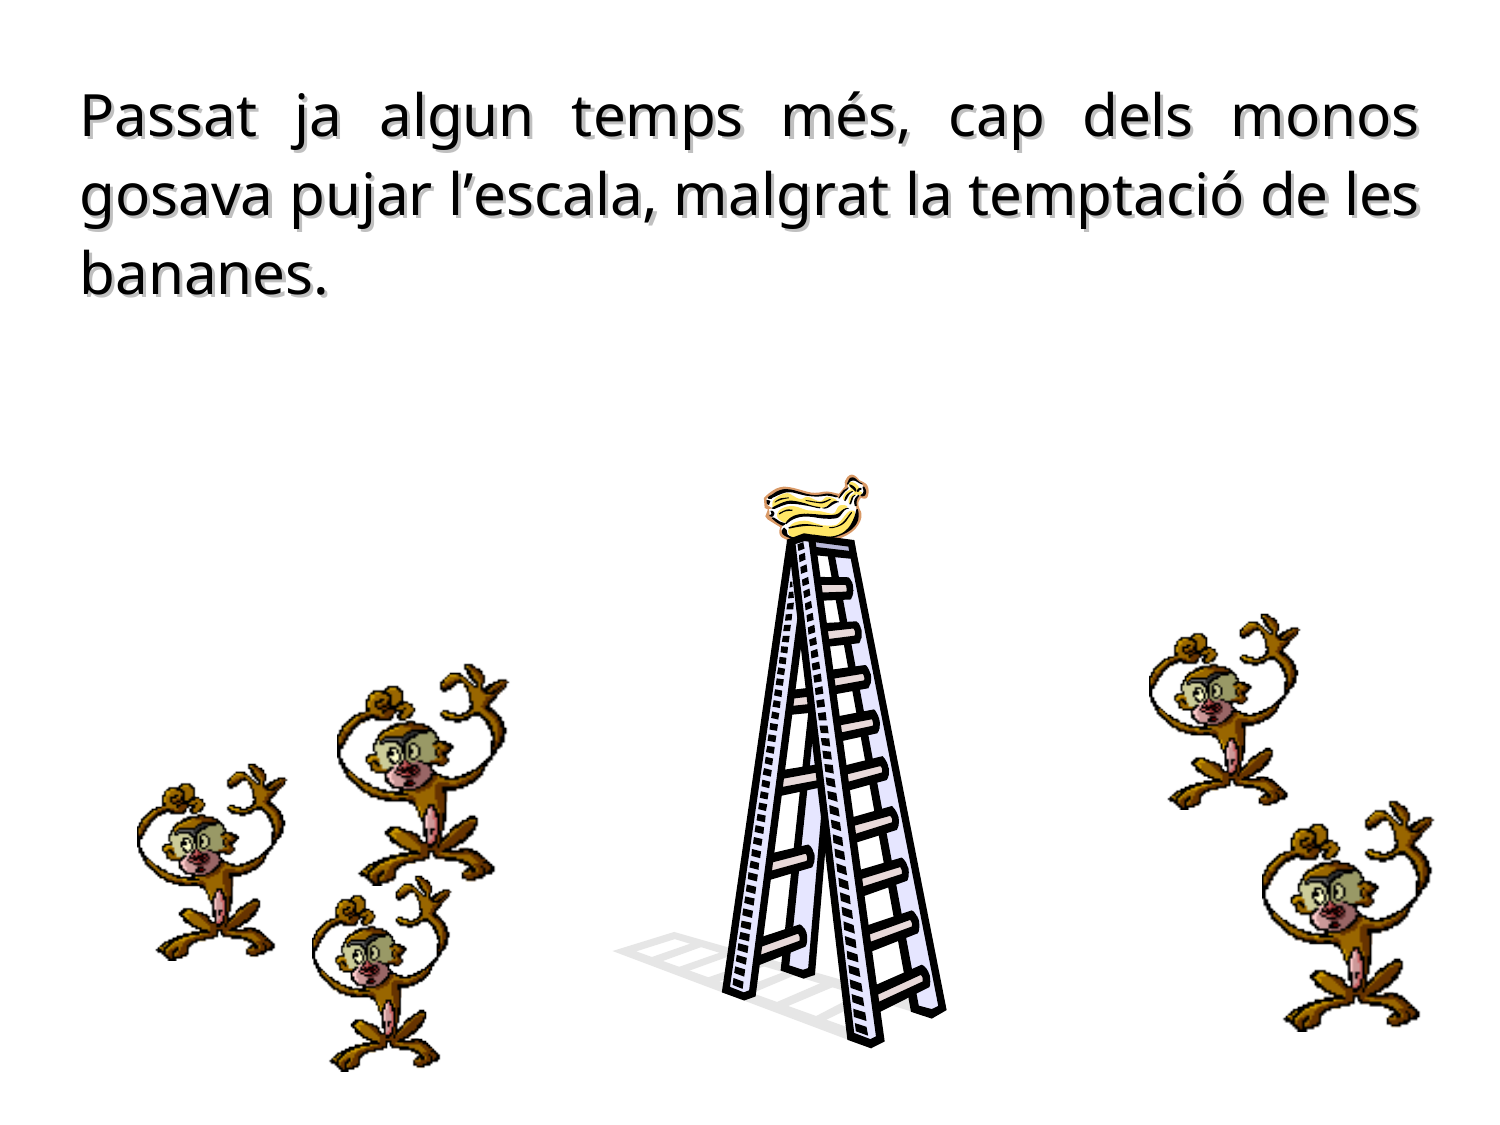

Passat ja algun temps més, cap dels monos gosava pujar l’escala, malgrat la temptació de les bananes.